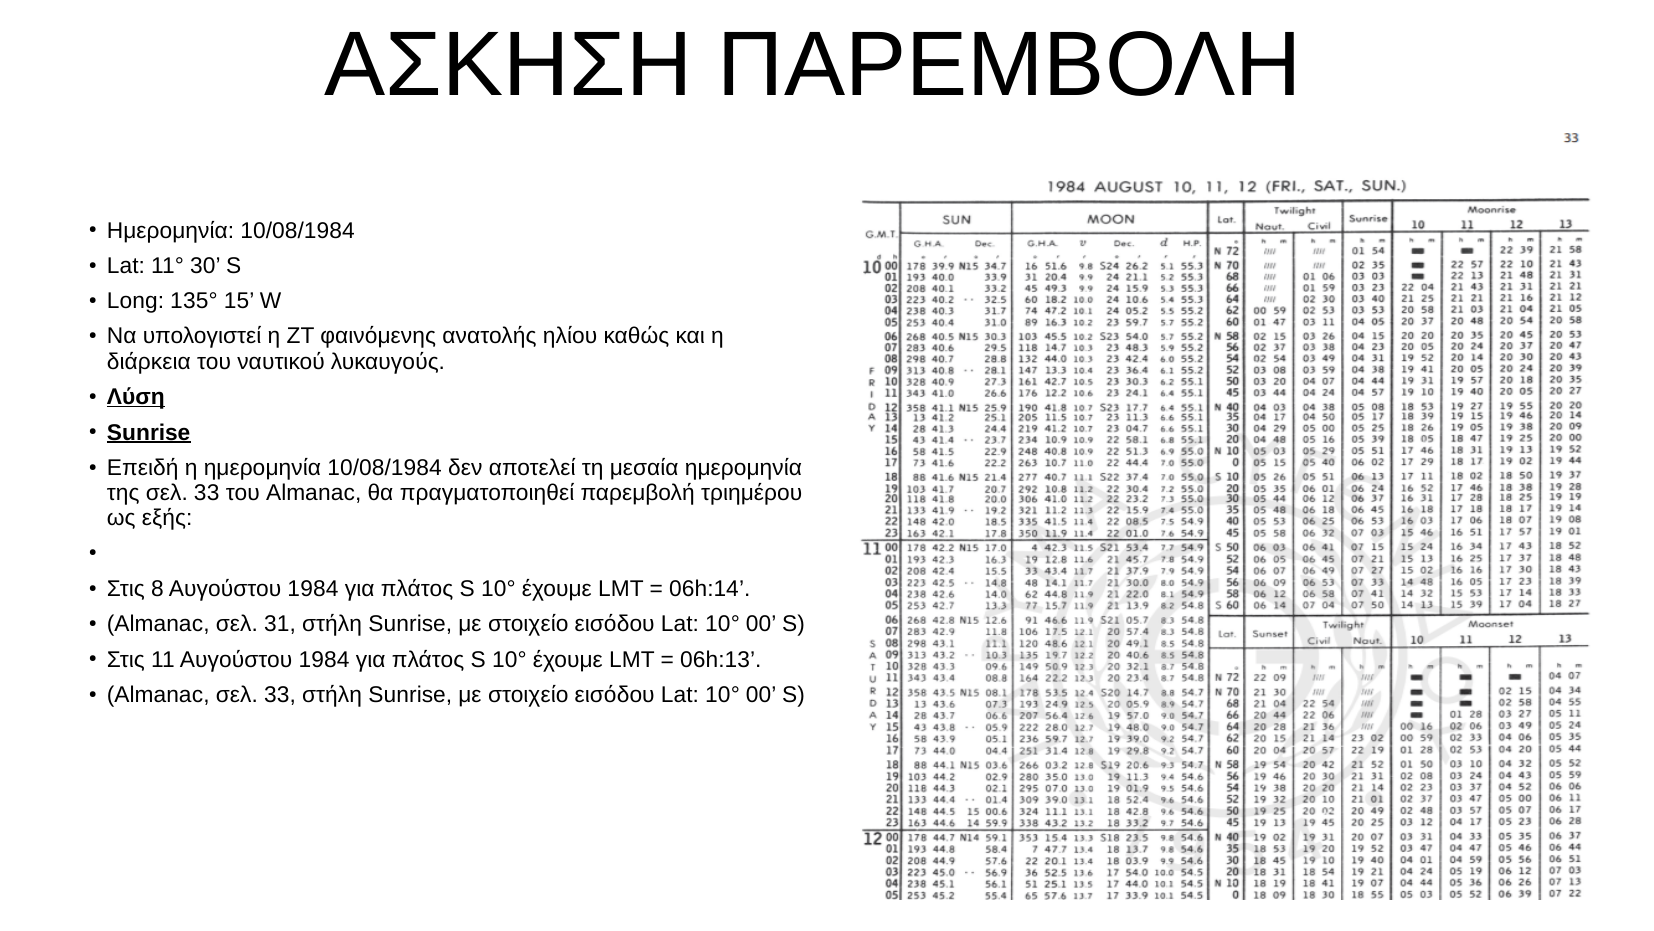

# ΑΣΚΗΣΗ ΠΑΡΕΜΒΟΛΗ
Ημερομηνία: 10/08/1984
Lat: 11° 30’ S
Long: 135° 15’ W
Να υπολογιστεί η ΖΤ φαινόμενης ανατολής ηλίου καθώς και η διάρκεια του ναυτικού λυκαυγούς.
Λύση
Sunrise
Επειδή η ημερομηνία 10/08/1984 δεν αποτελεί τη μεσαία ημερομηνία της σελ. 33 του Almanac, θα πραγματοποιηθεί παρεμβολή τριημέρου ως εξής:
Στις 8 Αυγούστου 1984 για πλάτος S 10° έχουμε LMT = 06h:14’.
(Almanac, σελ. 31, στήλη Sunrise, με στοιχείο εισόδου Lat: 10° 00’ S)
Στις 11 Αυγούστου 1984 για πλάτος S 10° έχουμε LMT = 06h:13’.
(Almanac, σελ. 33, στήλη Sunrise, με στοιχείο εισόδου Lat: 10° 00’ S)